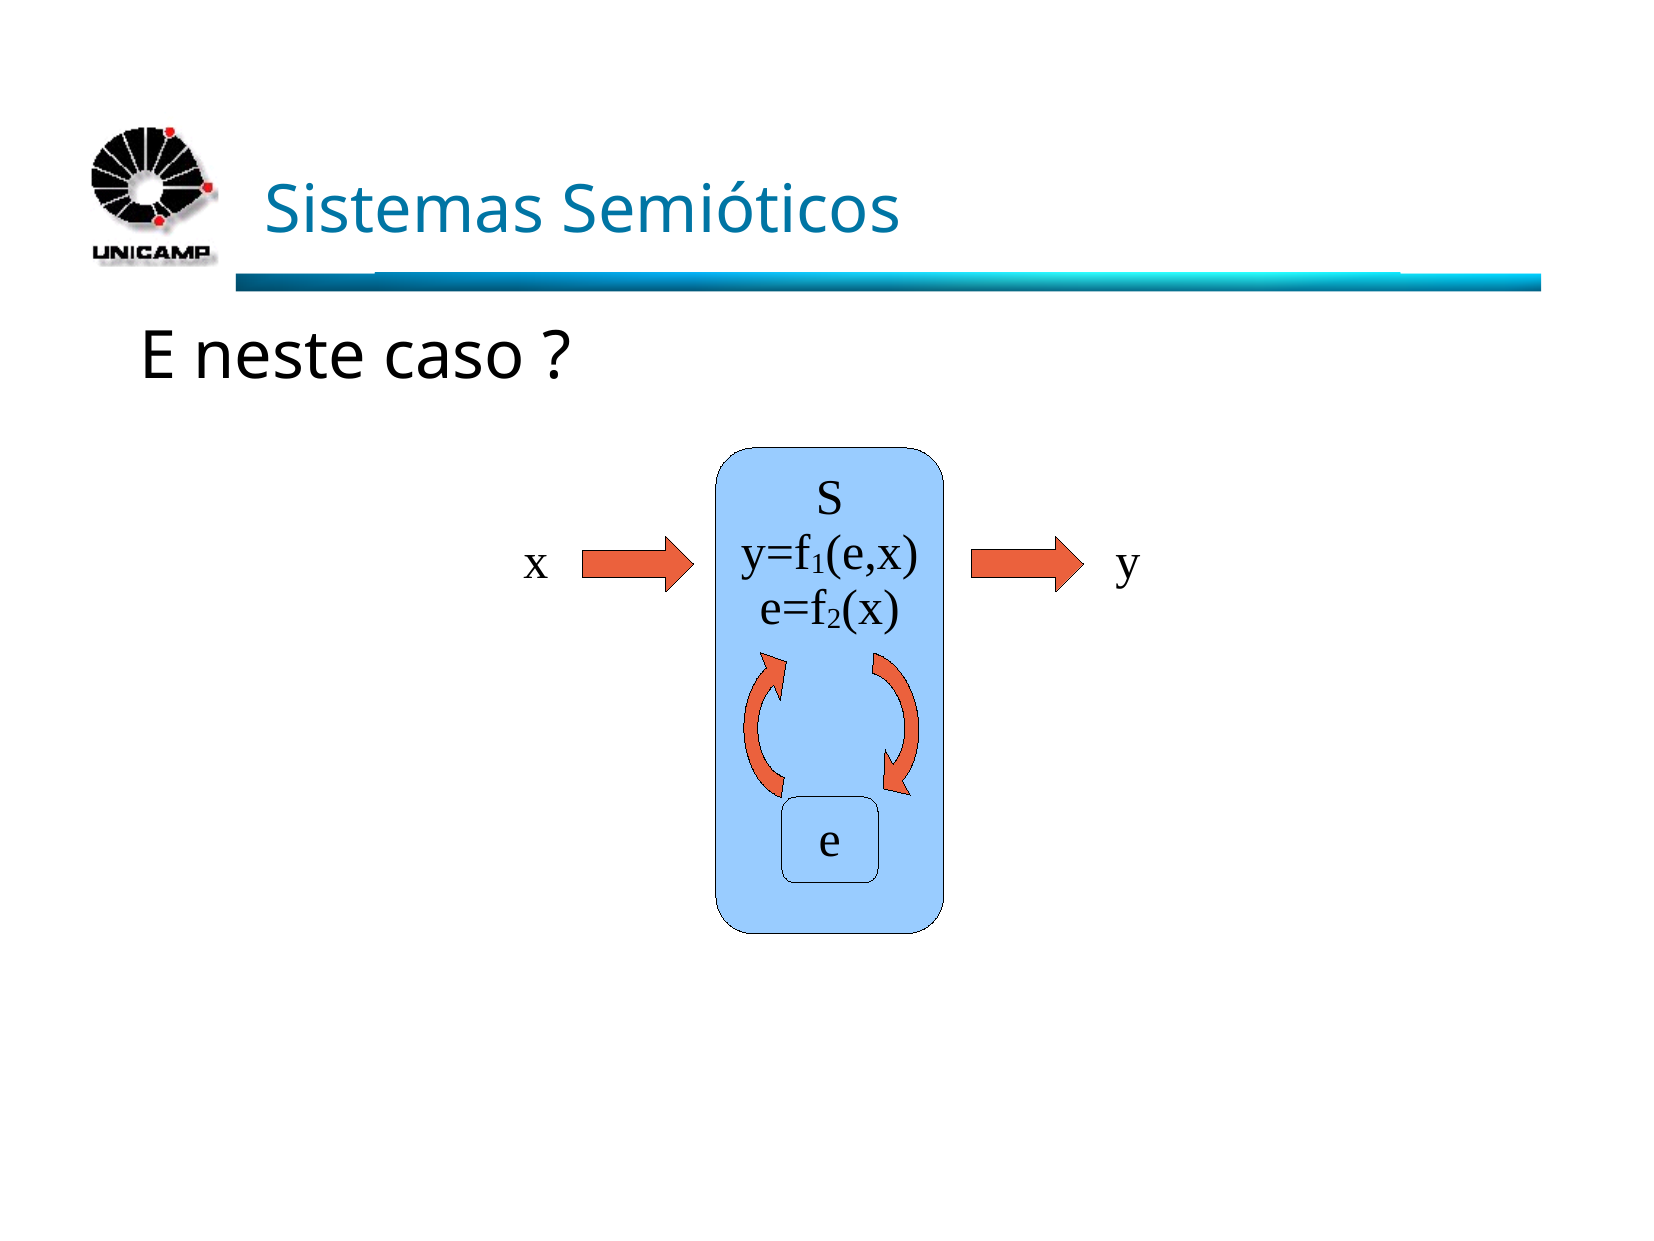

# Sistemas Semióticos
E neste caso ?
S
y=f1(e,x)
e=f2(x)
x
y
e